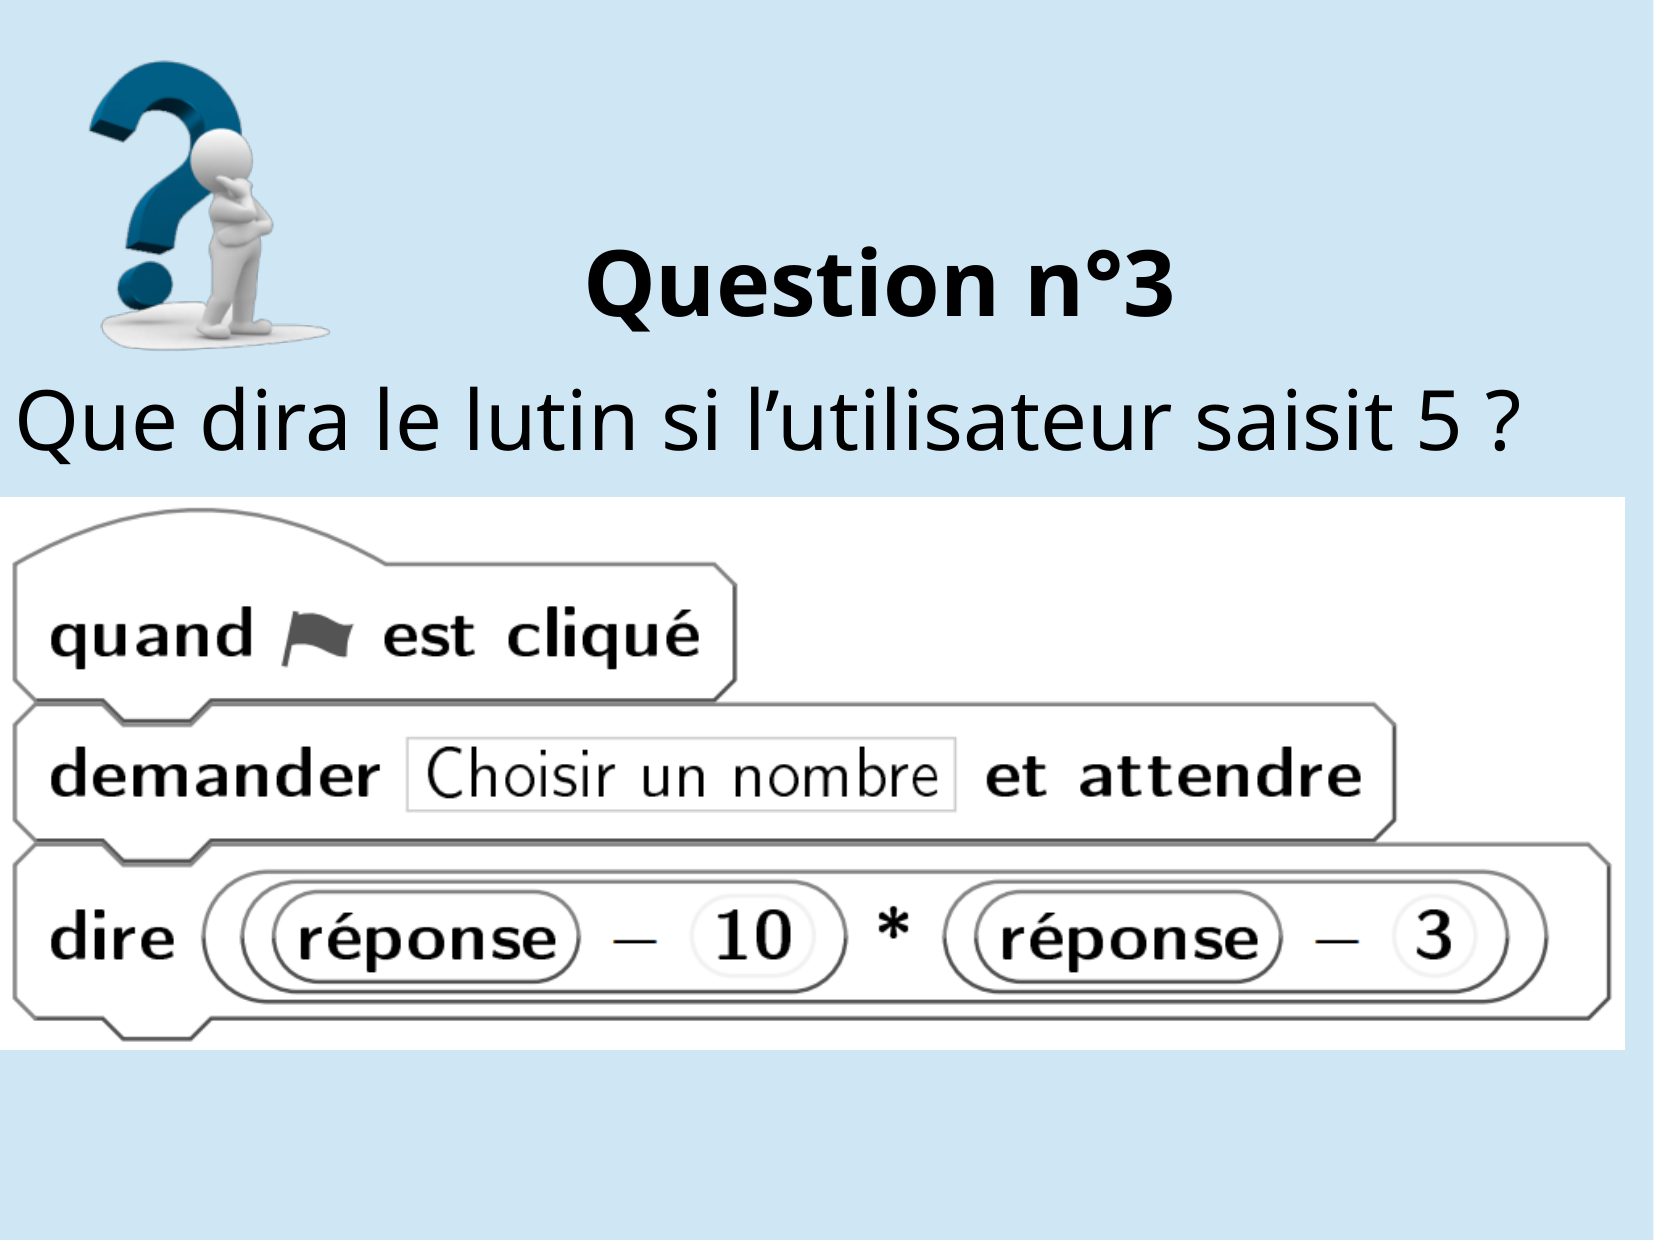

# Question n°3
Que dira le lutin si l’utilisateur saisit 5 ?